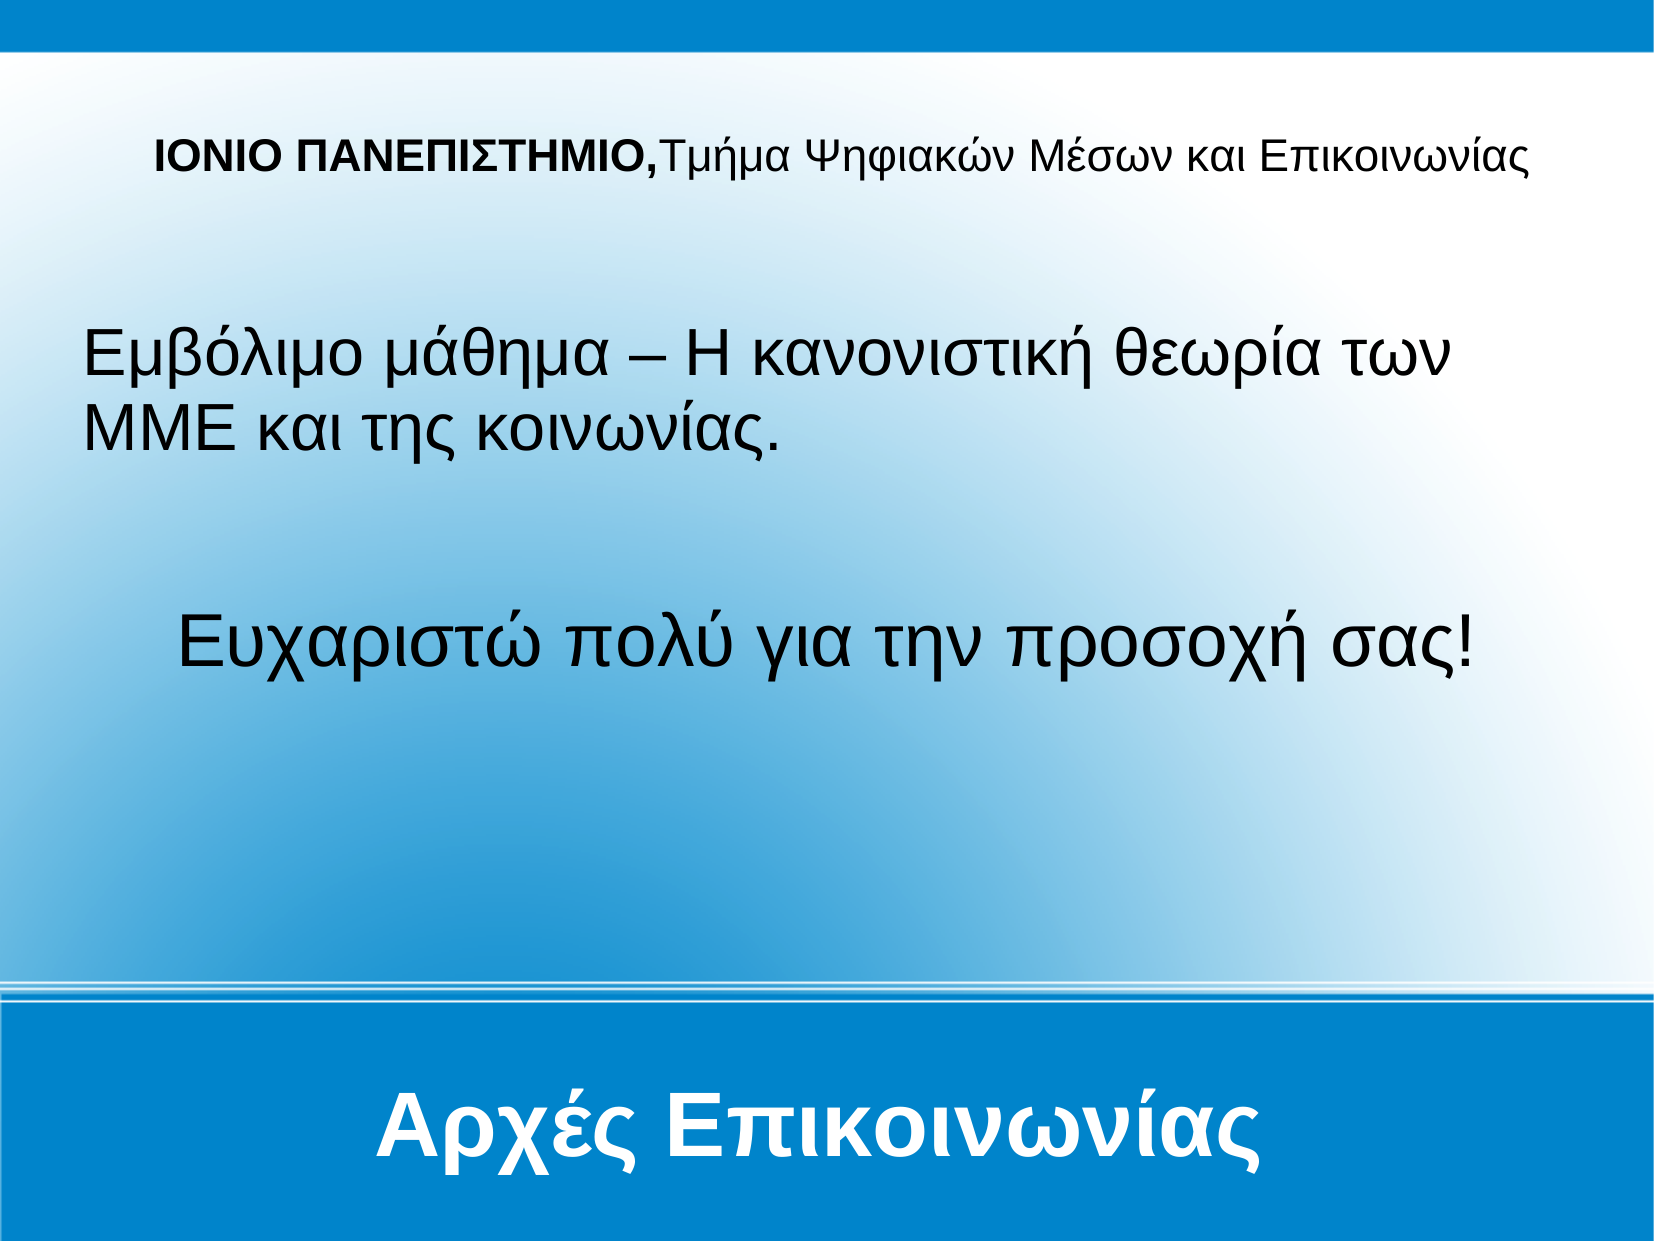

ΙΟΝΙΟ ΠΑΝΕΠΙΣΤΗΜΙΟ,Τμήμα Ψηφιακών Μέσων και Επικοινωνίας
Εμβόλιμο μάθημα – Η κανονιστική θεωρία των ΜΜΕ και της κοινωνίας.
Ευχαριστώ πολύ για την προσοχή σας!
# Αρχές Επικοινωνίας